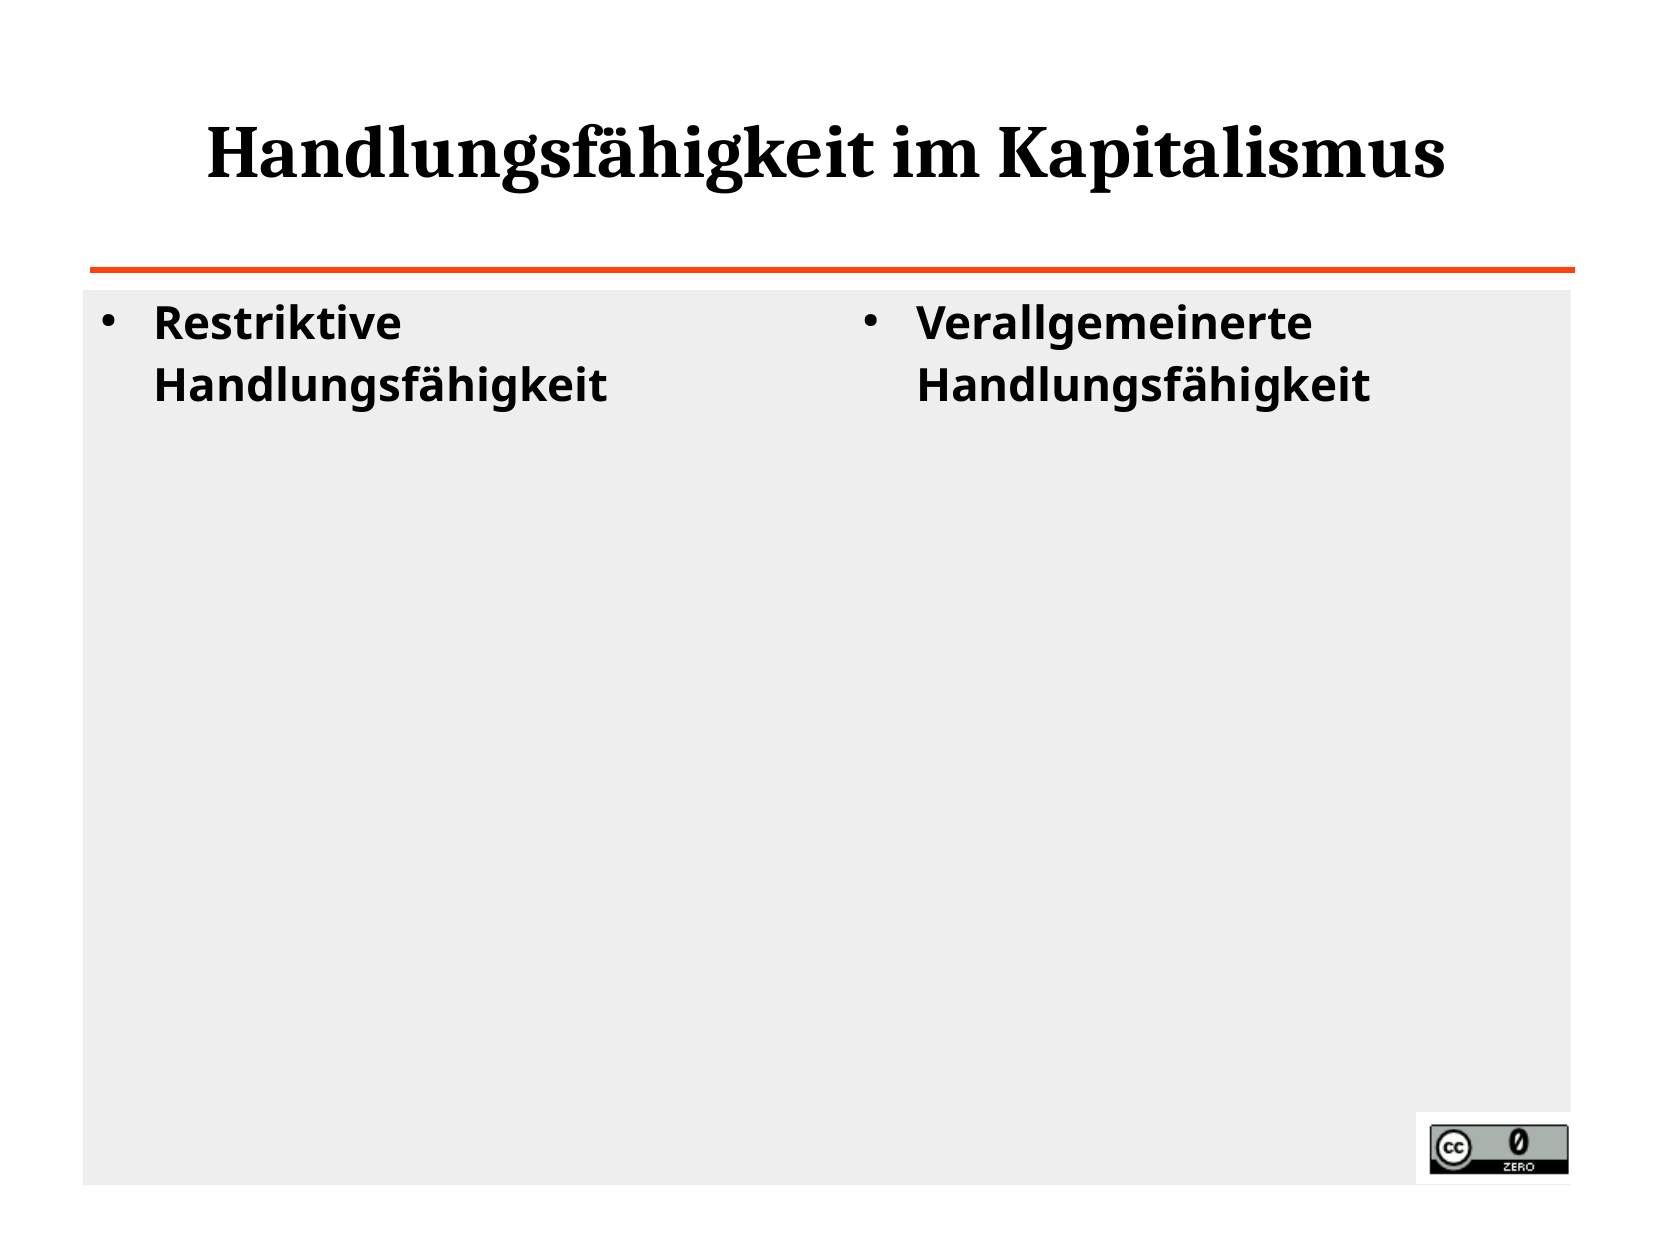

# Handlungsfähigkeit im Kapitalismus
Restriktive Handlungsfähigkeit
Verallgemeinerte Handlungsfähigkeit